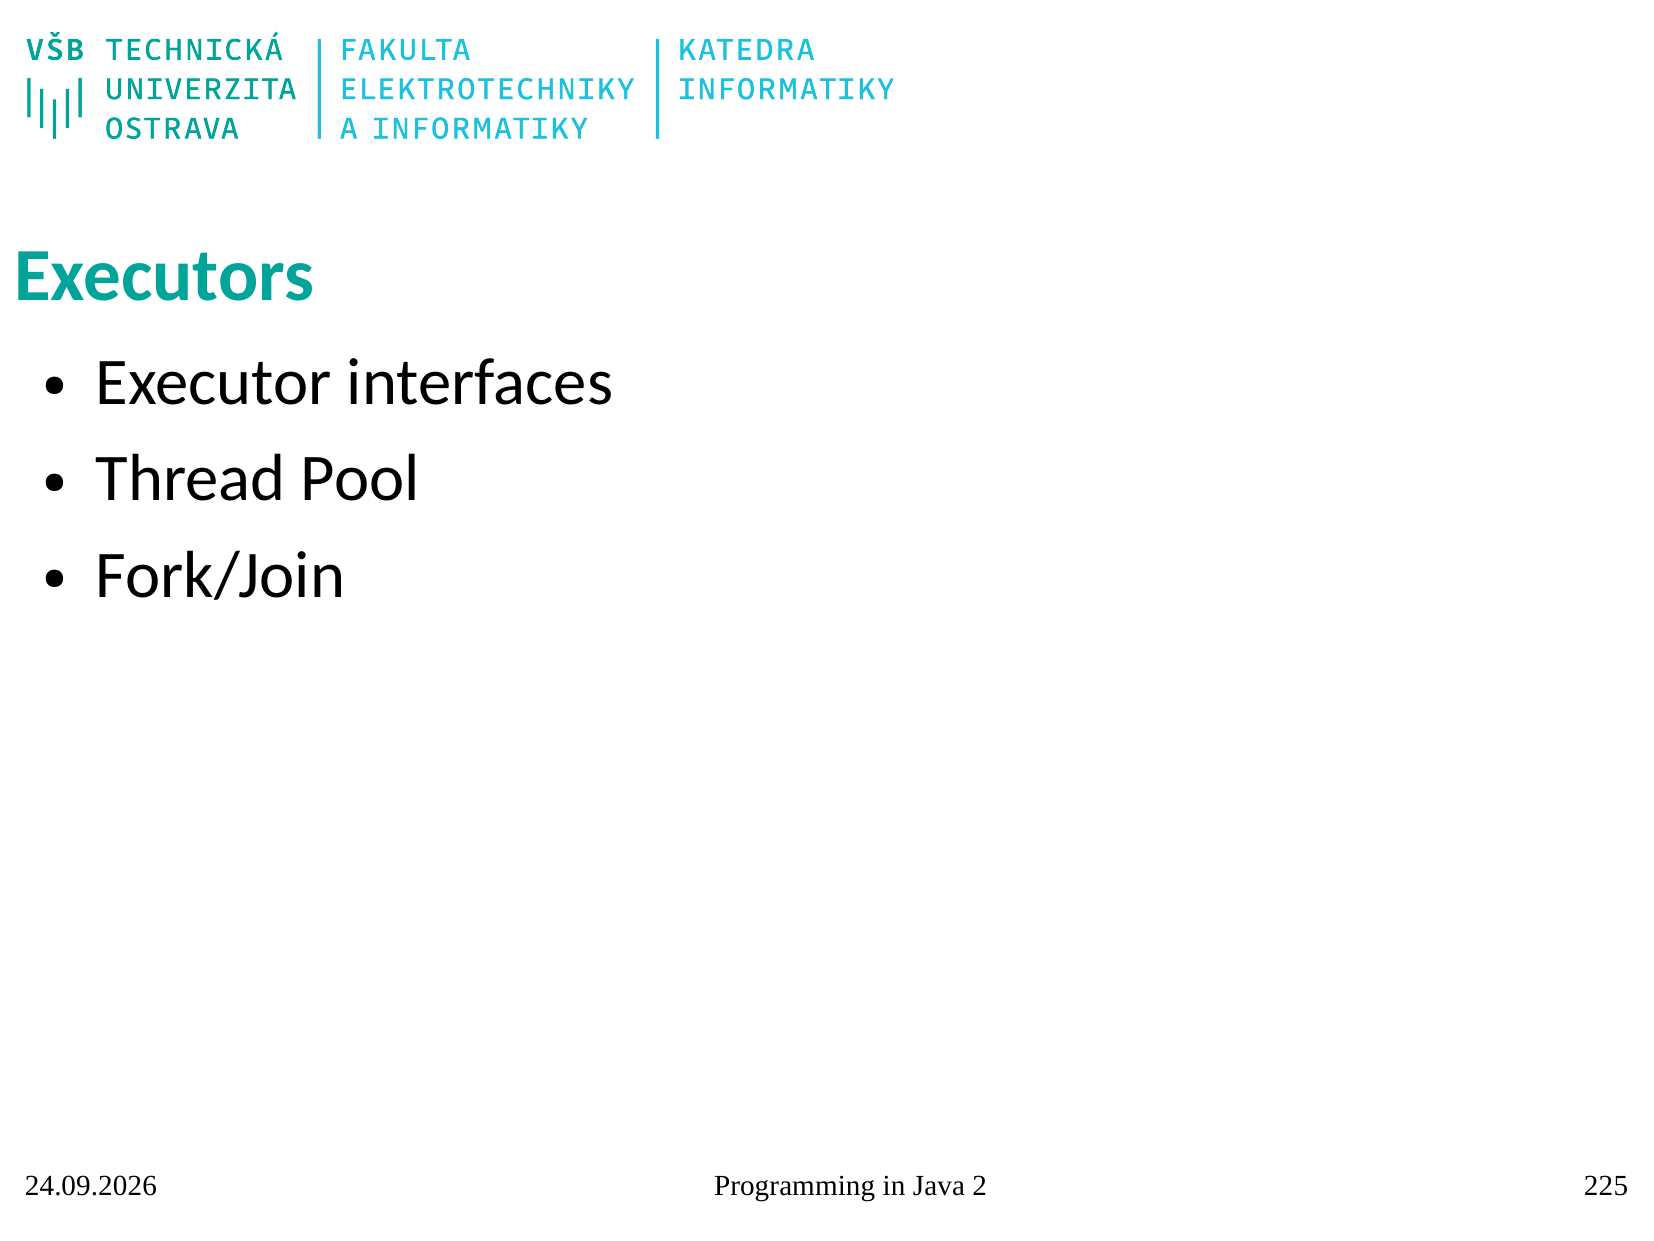

# Executors
Executor interfaces
Thread Pool
Fork/Join
Programming in Java 2
225